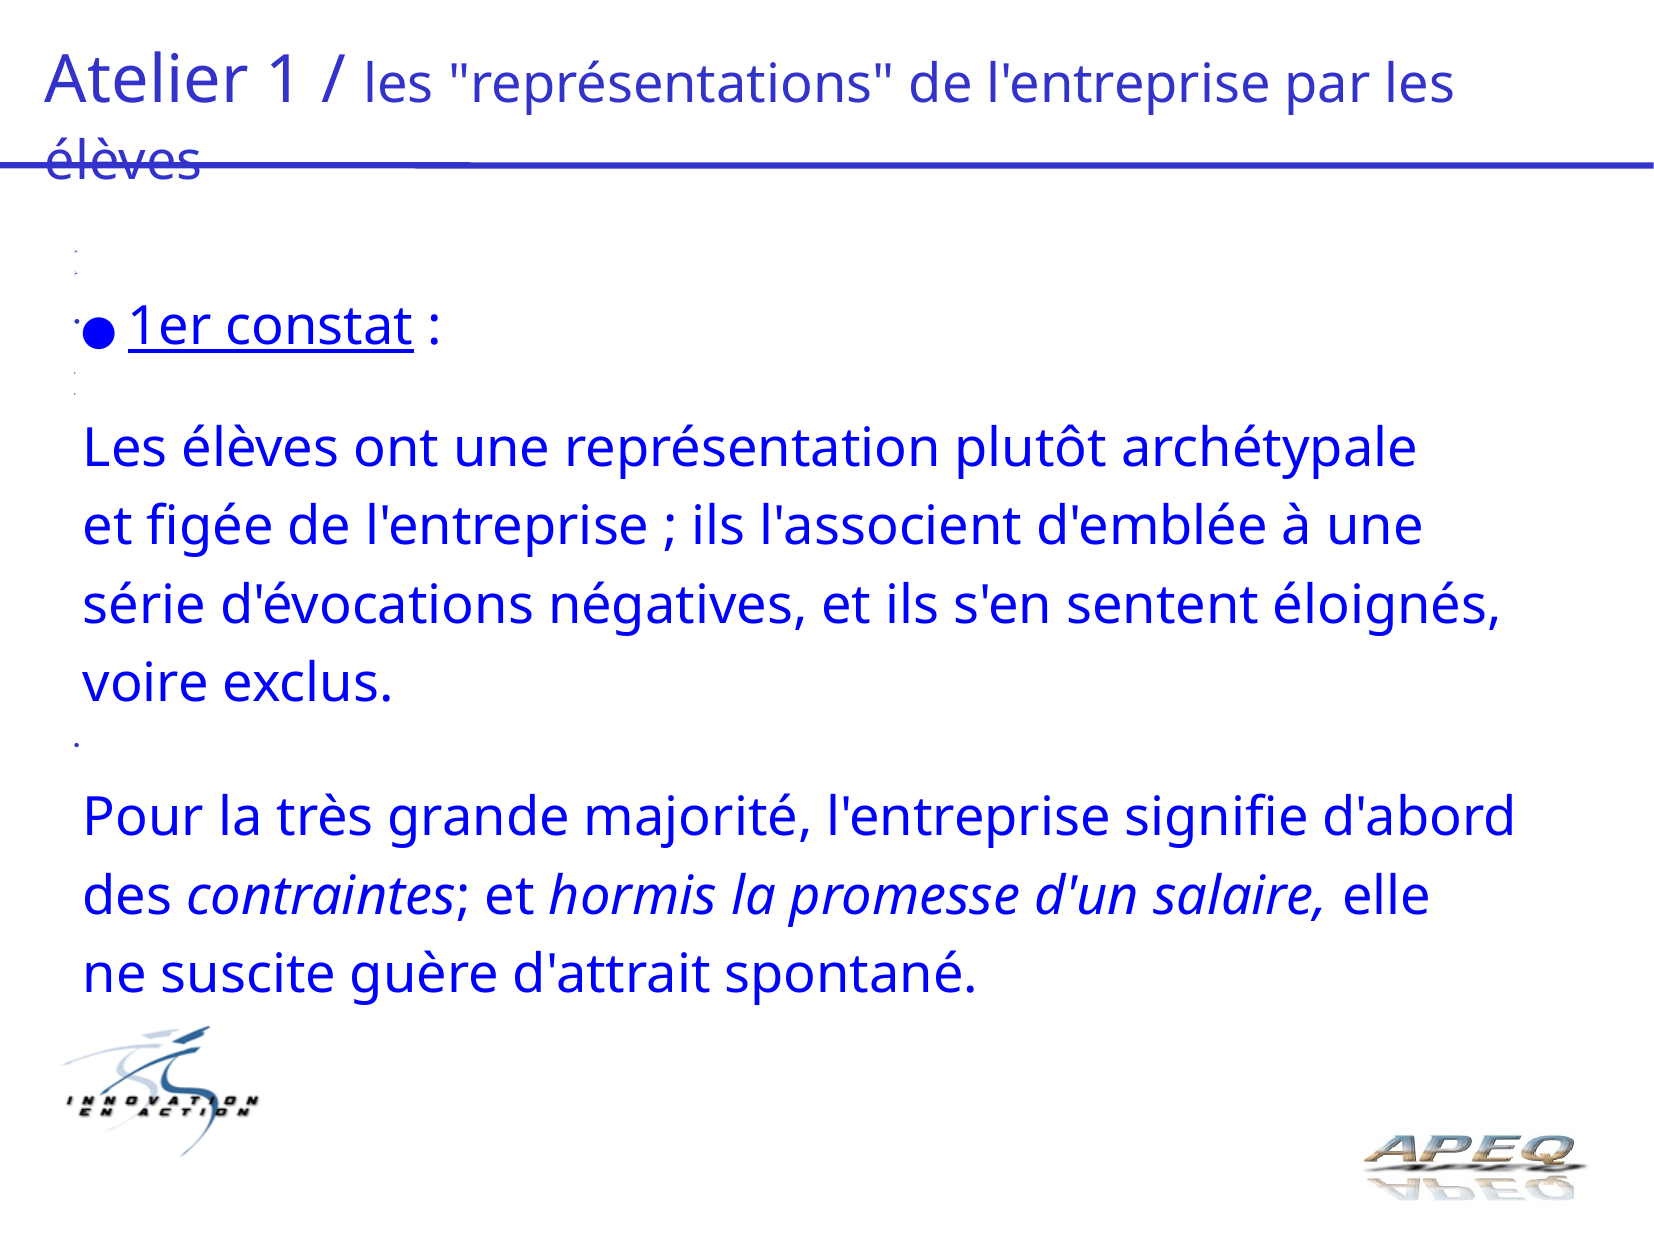

Atelier 1 / les "représentations" de l'entreprise par les élèves
● 1er constat :
Les élèves ont une représentation plutôt archétypale
et figée de l'entreprise ; ils l'associent d'emblée à une
série d'évocations négatives, et ils s'en sentent éloignés,
voire exclus.
Pour la très grande majorité, l'entreprise signifie d'abord
des contraintes; et hormis la promesse d'un salaire, elle
ne suscite guère d'attrait spontané.